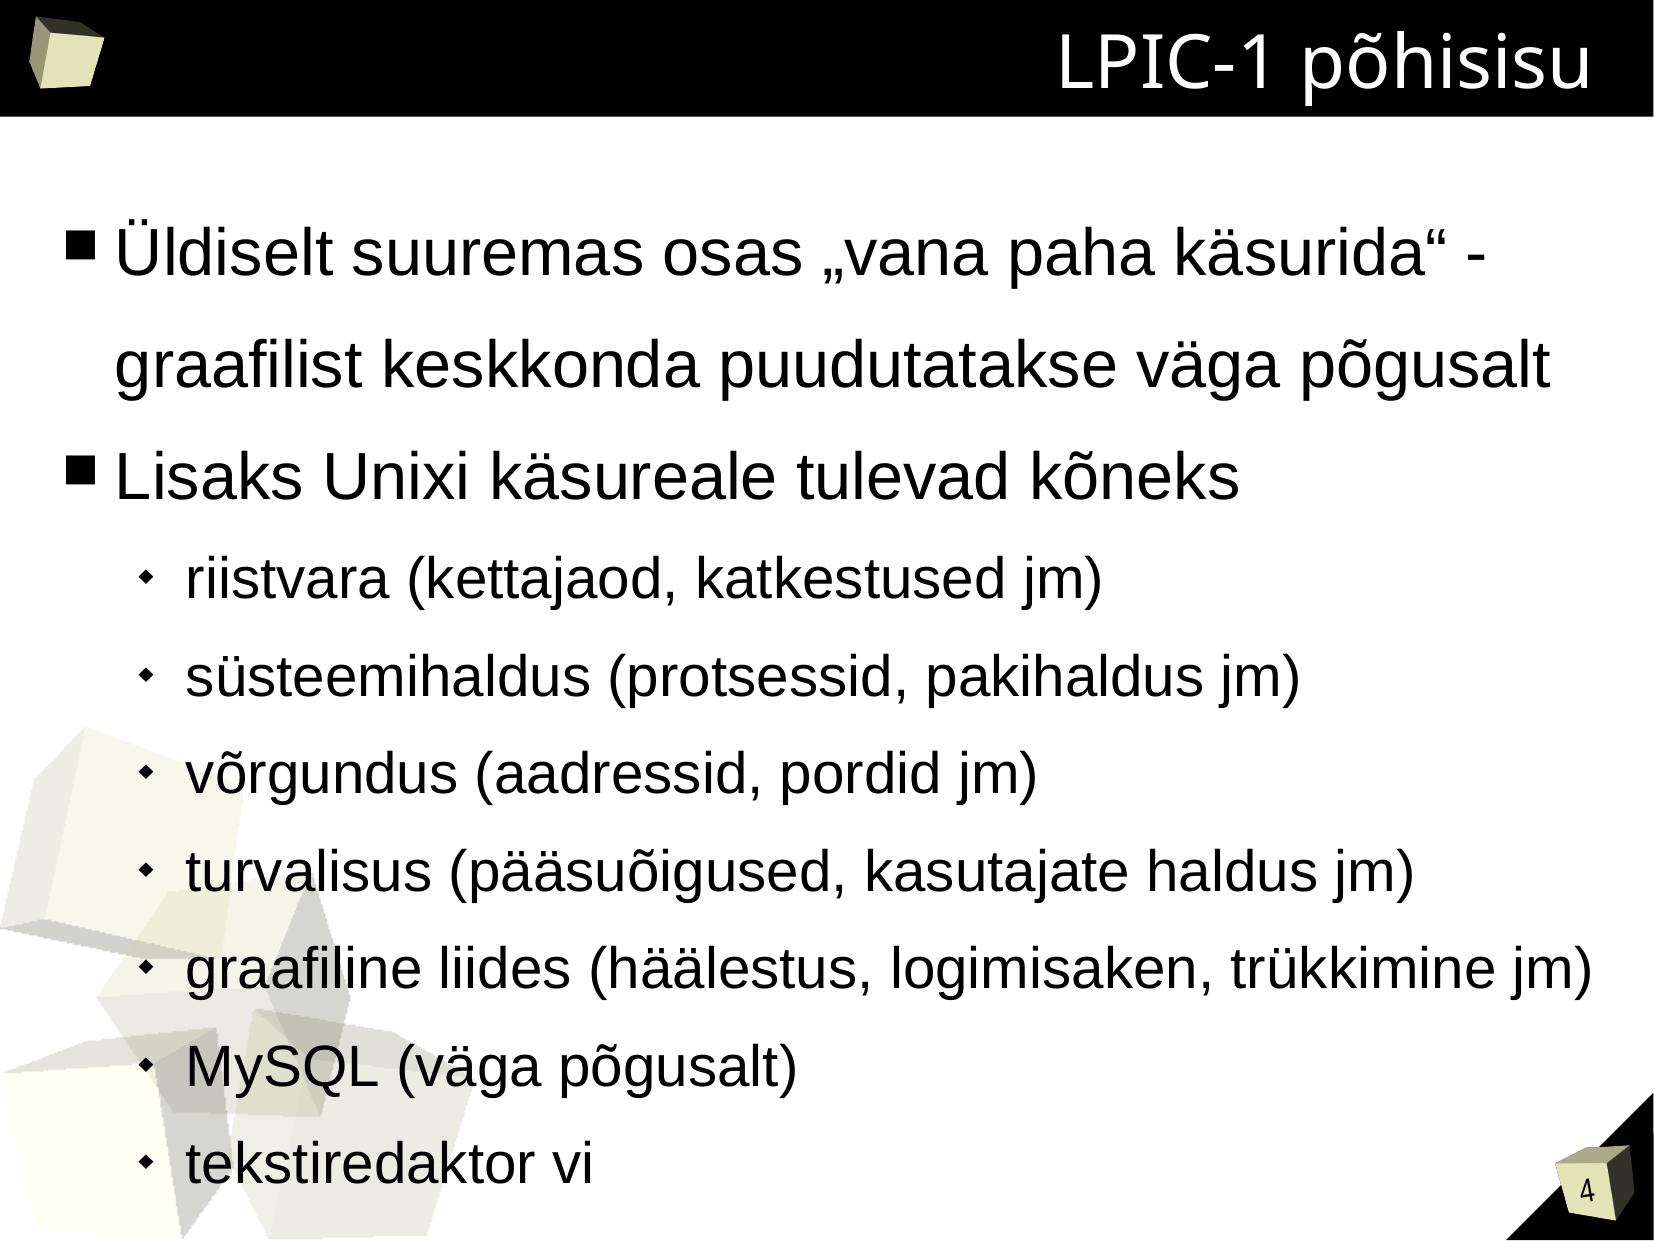

# LPIC-1 põhisisu
Üldiselt suuremas osas „vana paha käsurida“ - graafilist keskkonda puudutatakse väga põgusalt
Lisaks Unixi käsureale tulevad kõneks
riistvara (kettajaod, katkestused jm)
süsteemihaldus (protsessid, pakihaldus jm)
võrgundus (aadressid, pordid jm)
turvalisus (pääsuõigused, kasutajate haldus jm)
graafiline liides (häälestus, logimisaken, trükkimine jm)
MySQL (väga põgusalt)
tekstiredaktor vi